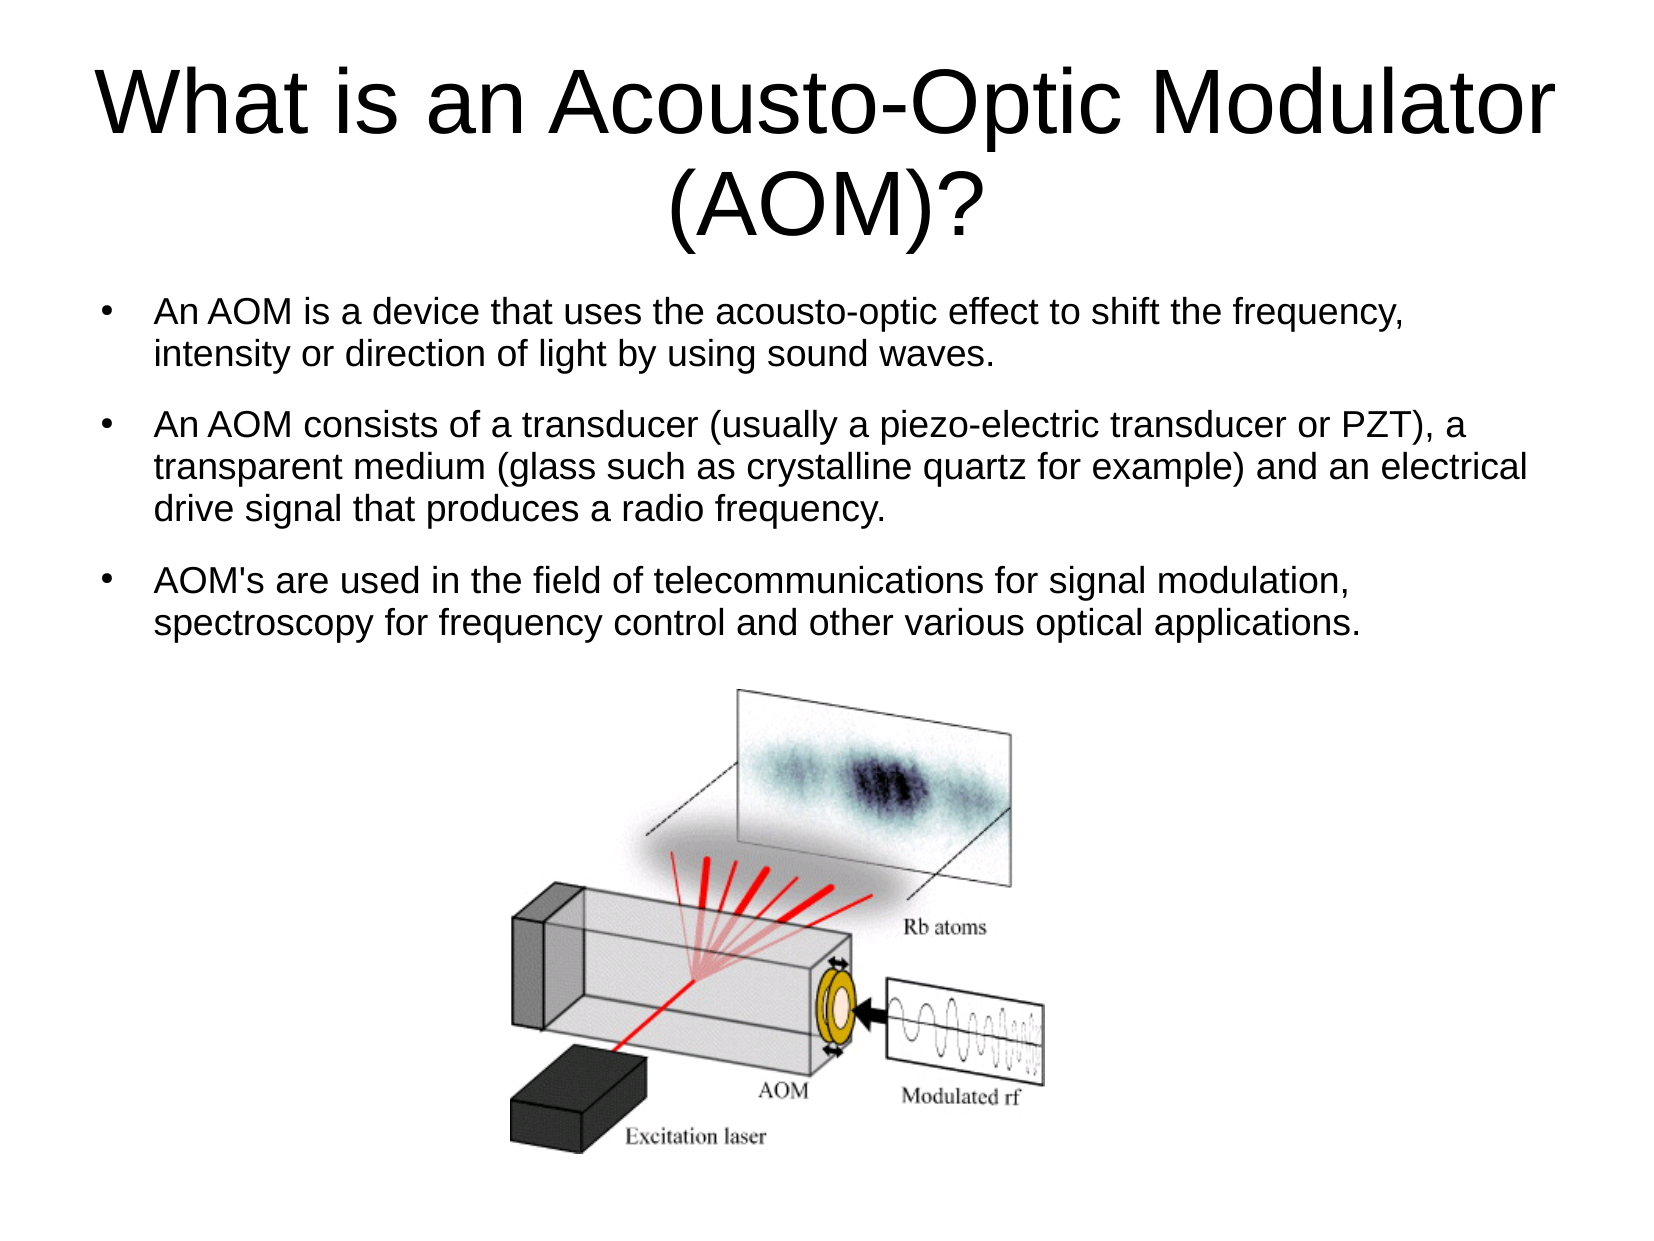

# What is an Acousto-Optic Modulator (AOM)?
An AOM is a device that uses the acousto-optic effect to shift the frequency, intensity or direction of light by using sound waves.
An AOM consists of a transducer (usually a piezo-electric transducer or PZT), a transparent medium (glass such as crystalline quartz for example) and an electrical drive signal that produces a radio frequency.
AOM's are used in the field of telecommunications for signal modulation, spectroscopy for frequency control and other various optical applications.